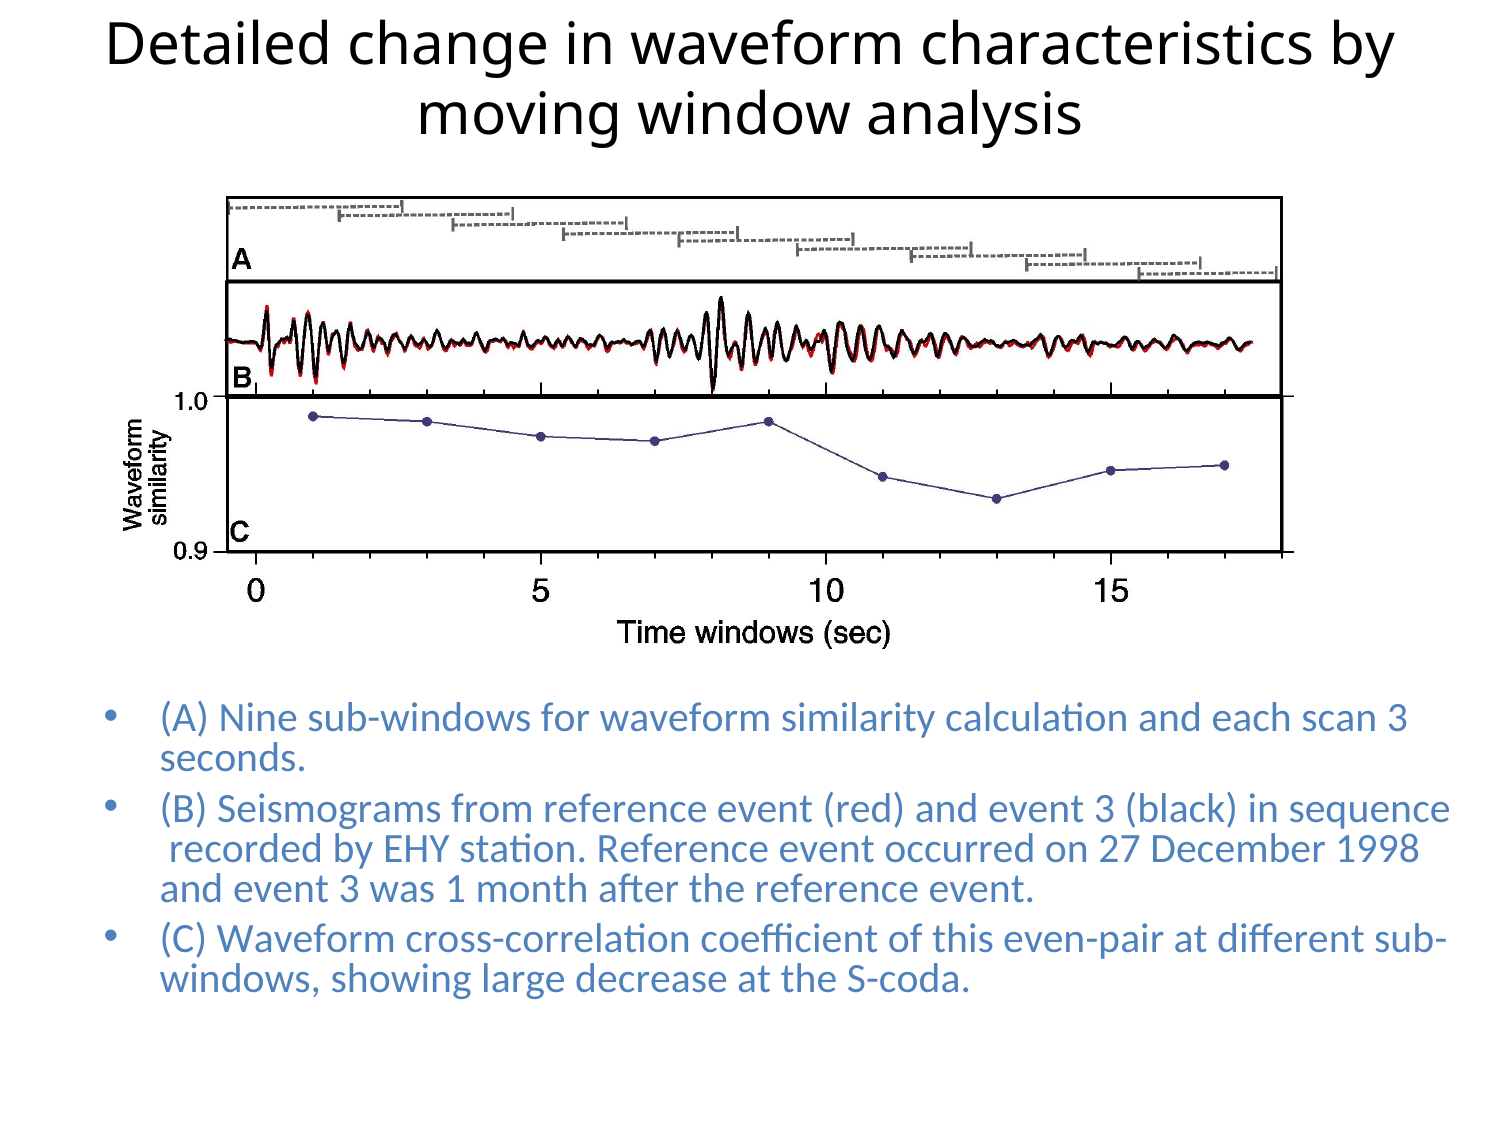

# Detailed change in waveform characteristics by moving window analysis
(A) Nine sub-windows for waveform similarity calculation and each scan 3 seconds.
(B) Seismograms from reference event (red) and event 3 (black) in sequence recorded by EHY station. Reference event occurred on 27 December 1998 and event 3 was 1 month after the reference event.
(C) Waveform cross-correlation coefficient of this even-pair at different sub-windows, showing large decrease at the S-coda.